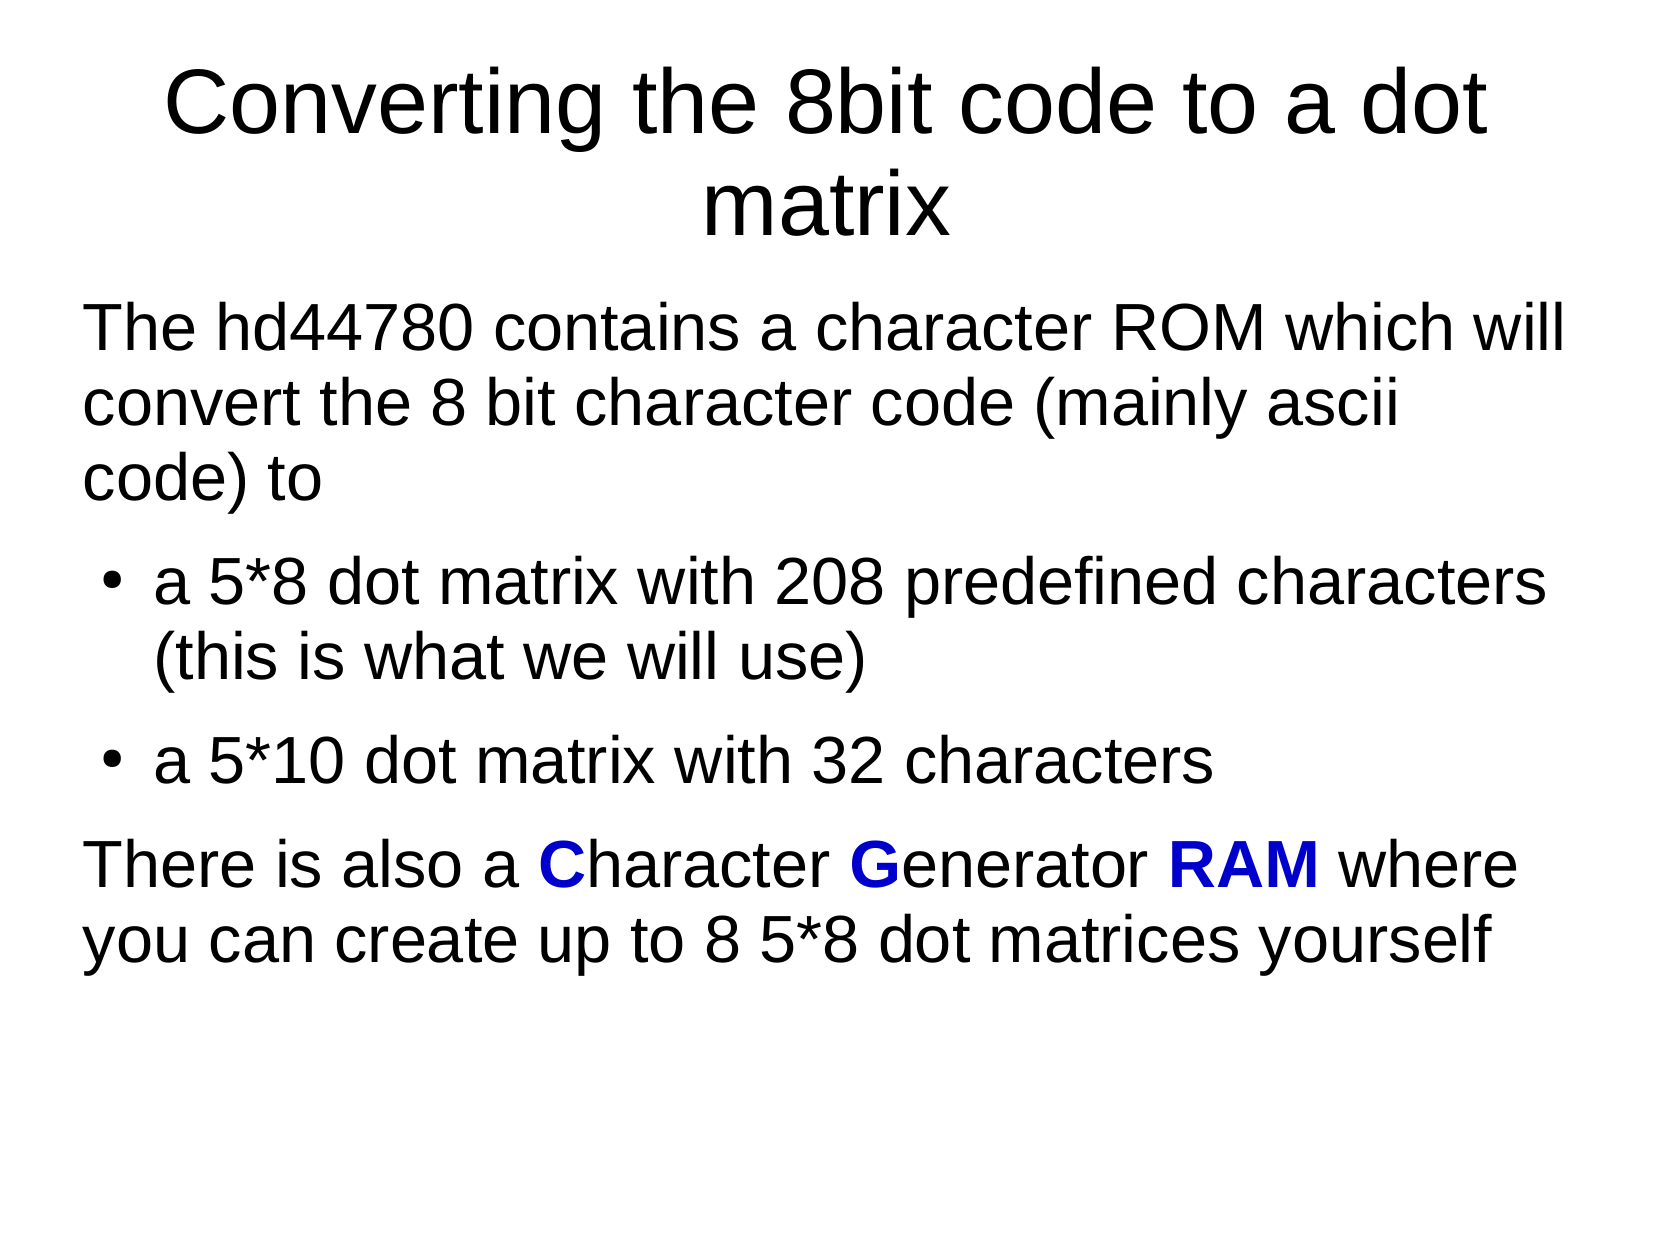

# Converting the 8bit code to a dot matrix
The hd44780 contains a character ROM which will convert the 8 bit character code (mainly ascii code) to
a 5*8 dot matrix with 208 predefined characters
(this is what we will use)
a 5*10 dot matrix with 32 characters
There is also a Character Generator RAM where you can create up to 8 5*8 dot matrices yourself